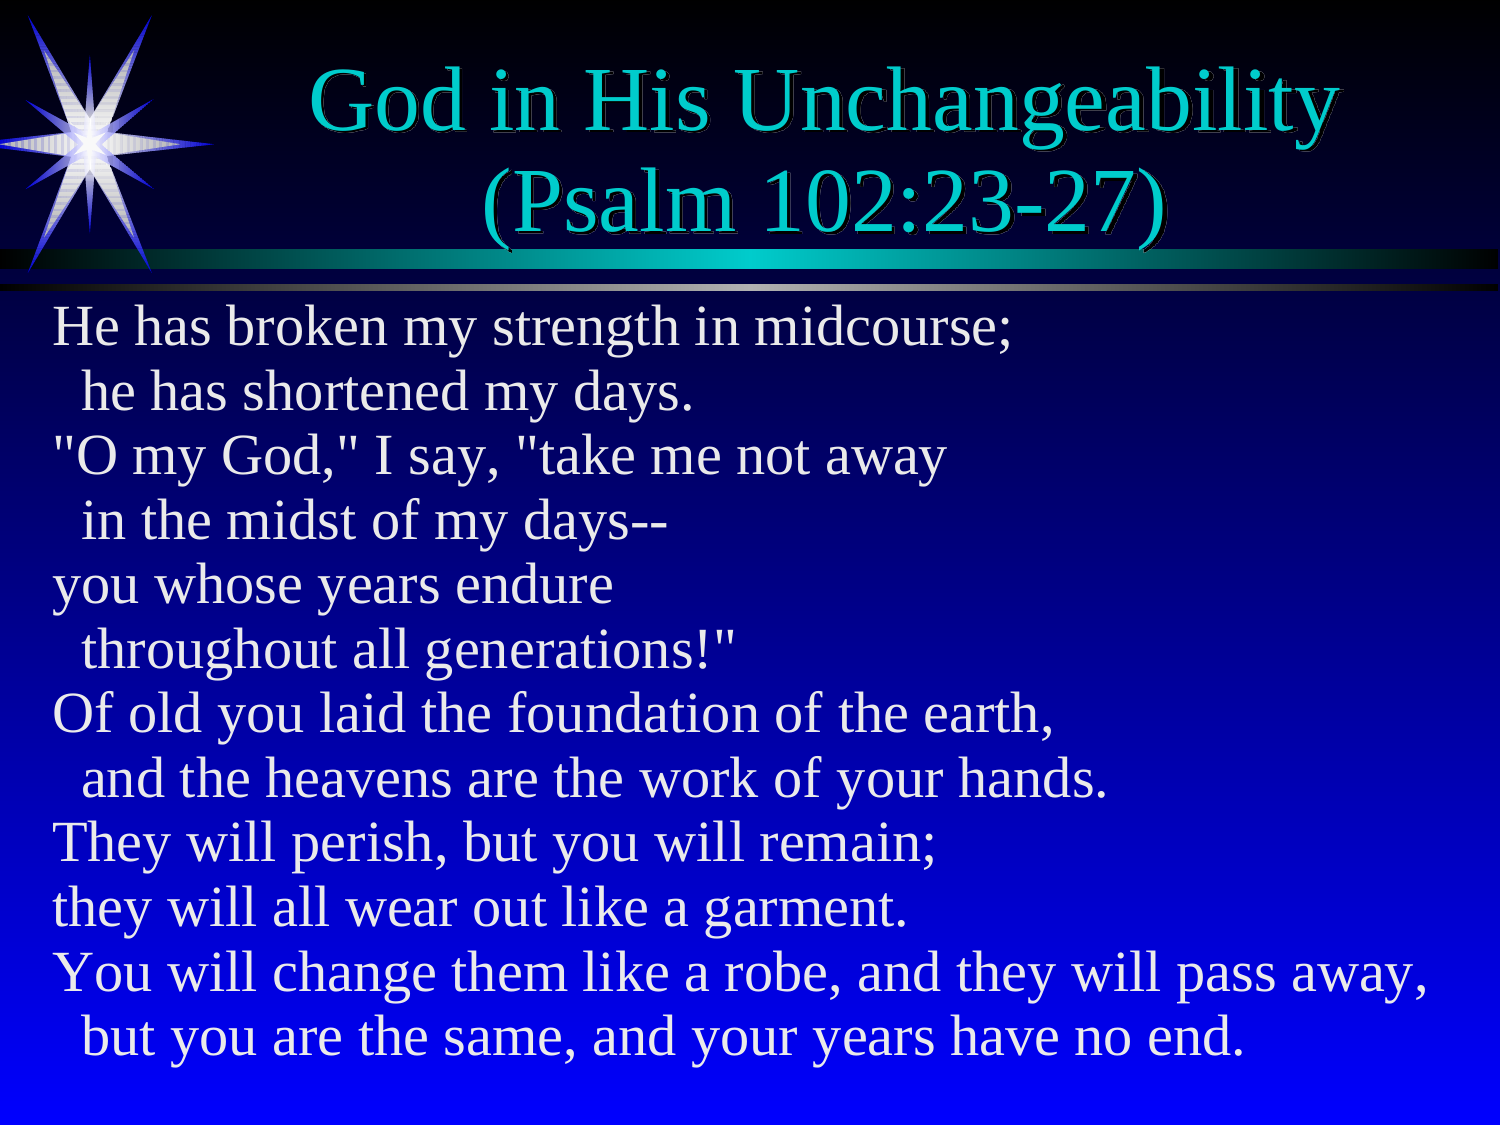

# God in His Unchangeability (Psalm 102:23-27)
He has broken my strength in midcourse;
 he has shortened my days.
"O my God," I say, "take me not away
 in the midst of my days--
you whose years endure
 throughout all generations!"
Of old you laid the foundation of the earth,
 and the heavens are the work of your hands.
They will perish, but you will remain;
they will all wear out like a garment.
You will change them like a robe, and they will pass away,
 but you are the same, and your years have no end.